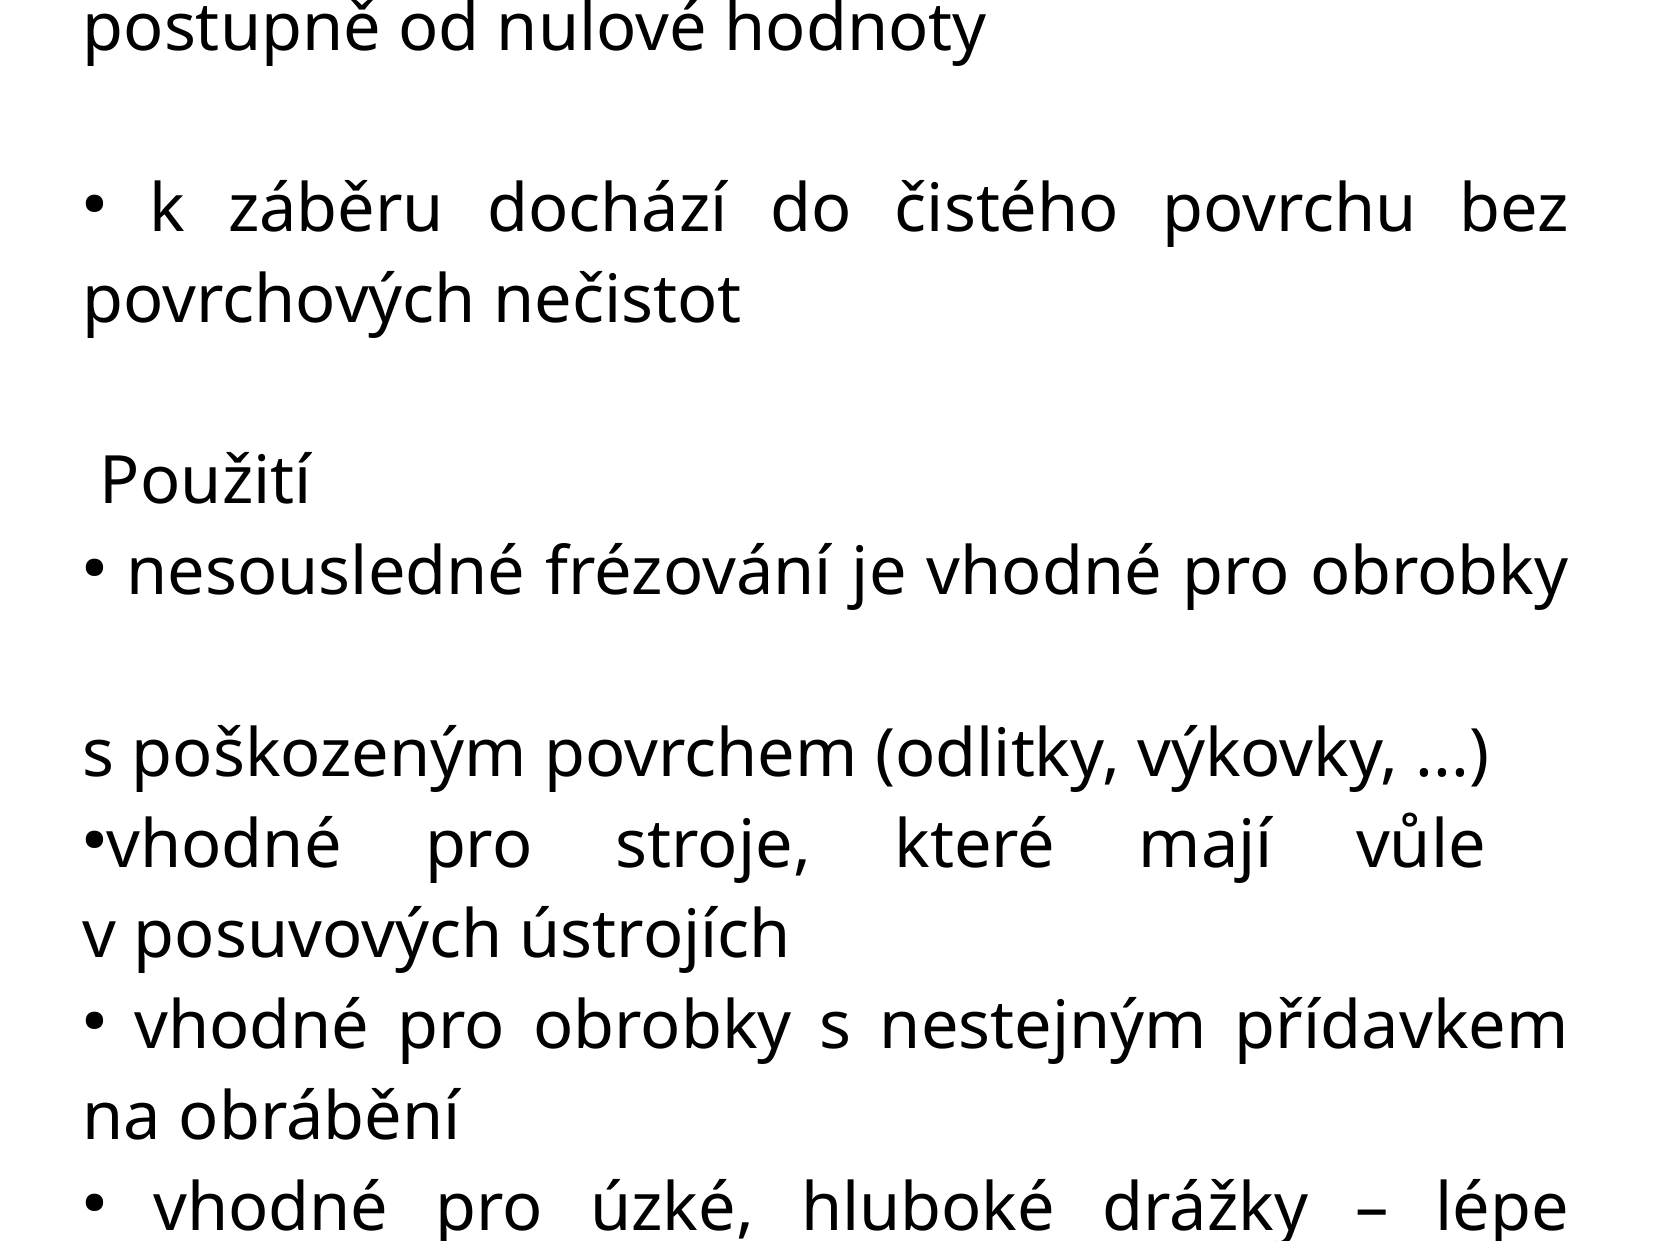

# výhodou je měkčí chod – řezná síla narůstá postupně od nulové hodnoty
 k záběru dochází do čistého povrchu bez povrchových nečistot
 Použití
 nesousledné frézování je vhodné pro obrobky
s poškozeným povrchem (odlitky, výkovky, ...)
vhodné pro stroje, které mají vůle
v posuvových ústrojích
 vhodné pro obrobky s nestejným přídavkem na obrábění
 vhodné pro úzké, hluboké drážky – lépe vznáší třísky